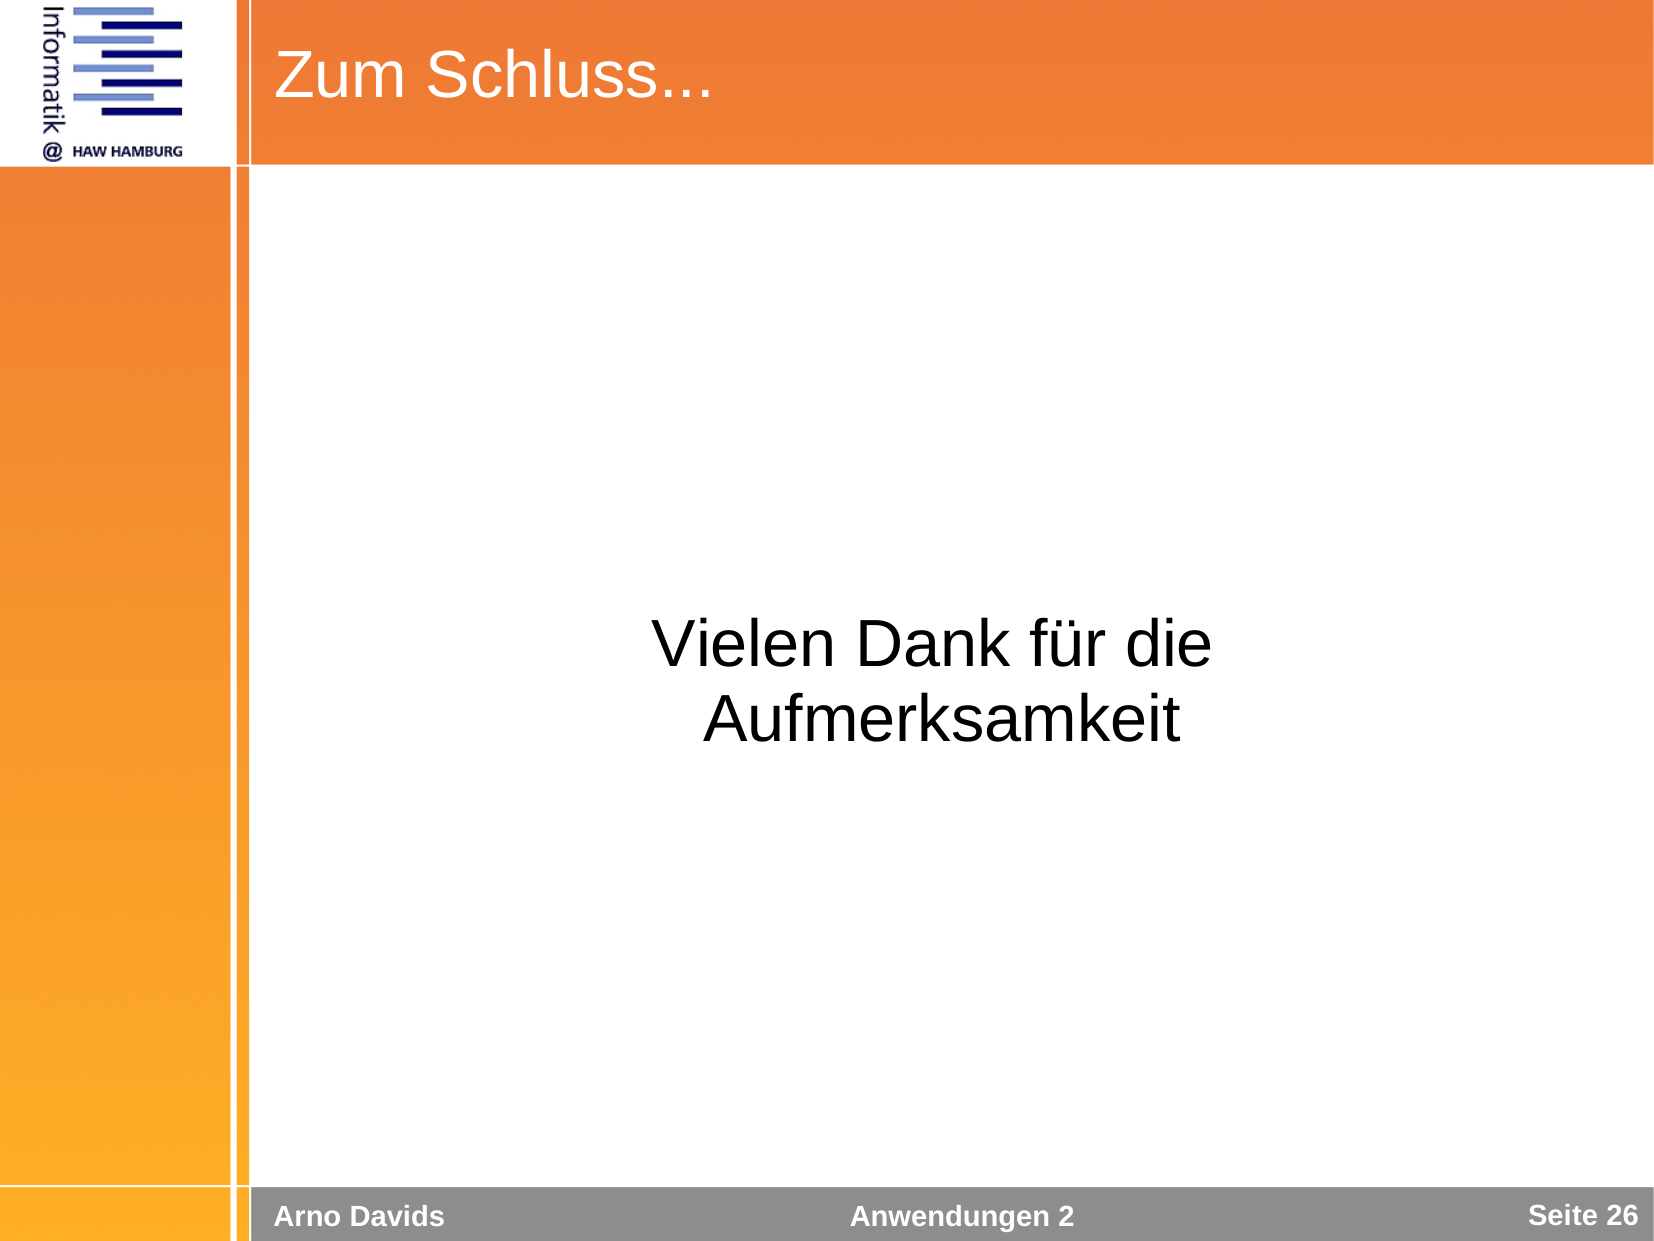

# Zum Schluss...
Vielen Dank für die
Aufmerksamkeit